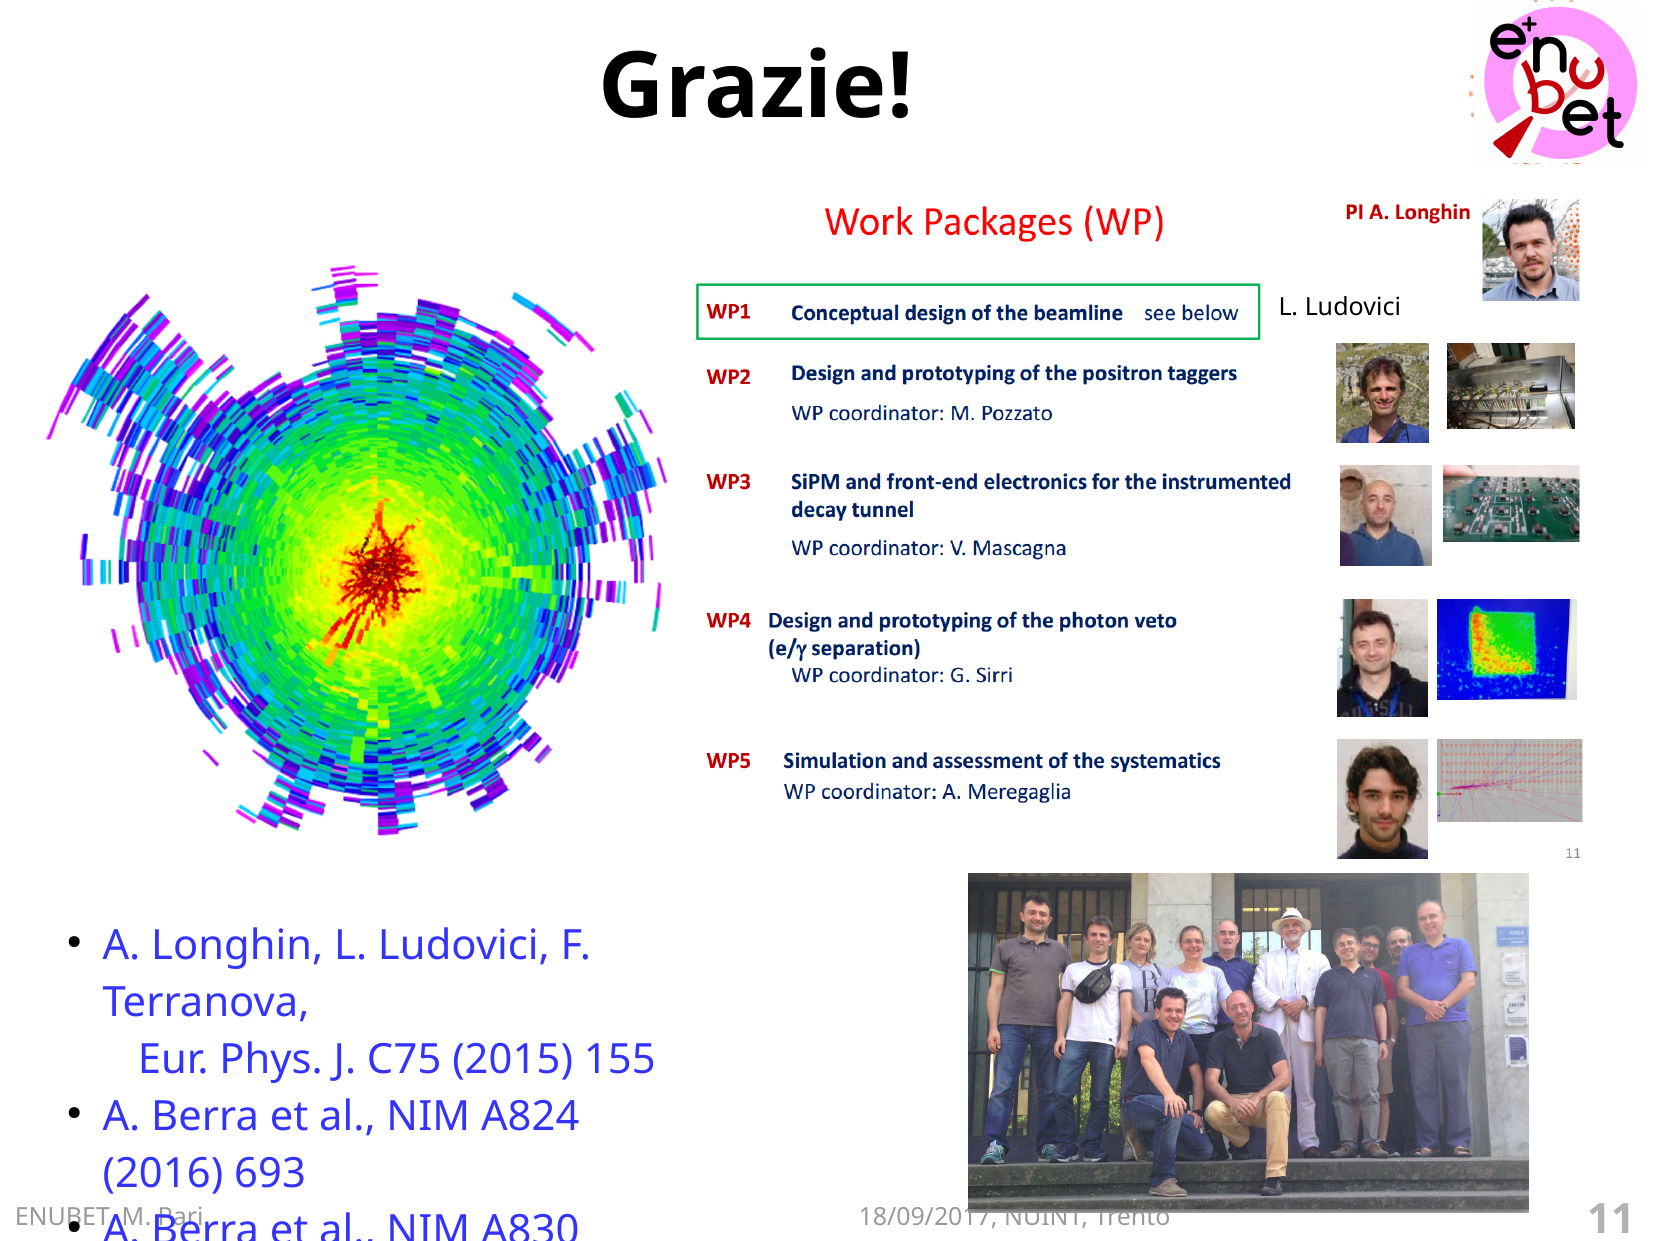

# Grazie!
L. Ludovici
A. Longhin, L. Ludovici, F. Terranova,
Eur. Phys. J. C75 (2015) 155
A. Berra et al., NIM A824 (2016) 693
A. Berra et al., NIM A830 (2016) 345
CERN-SPSC-2016-036 ; SPSC-EOI-014